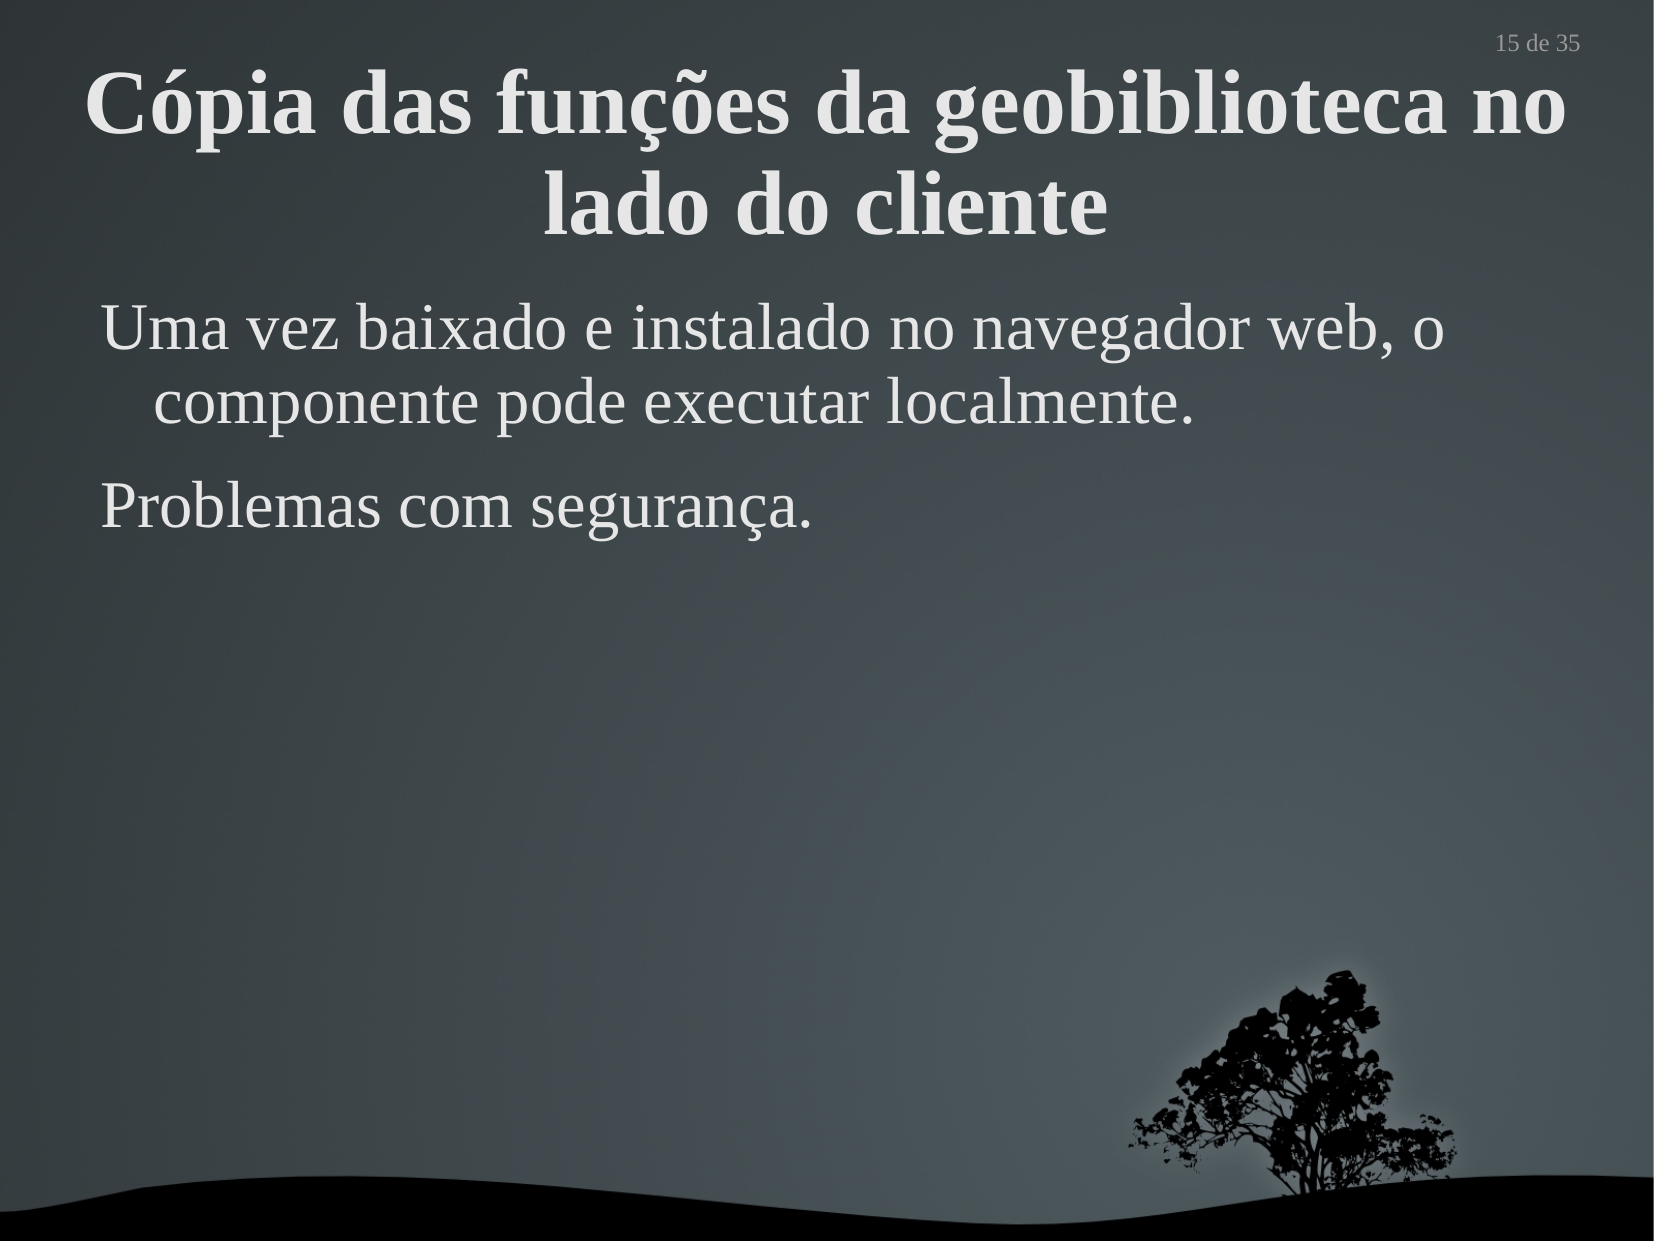

# Cópia das funções da geobiblioteca no lado do cliente
Uma vez baixado e instalado no navegador web, o componente pode executar localmente.
Problemas com segurança.